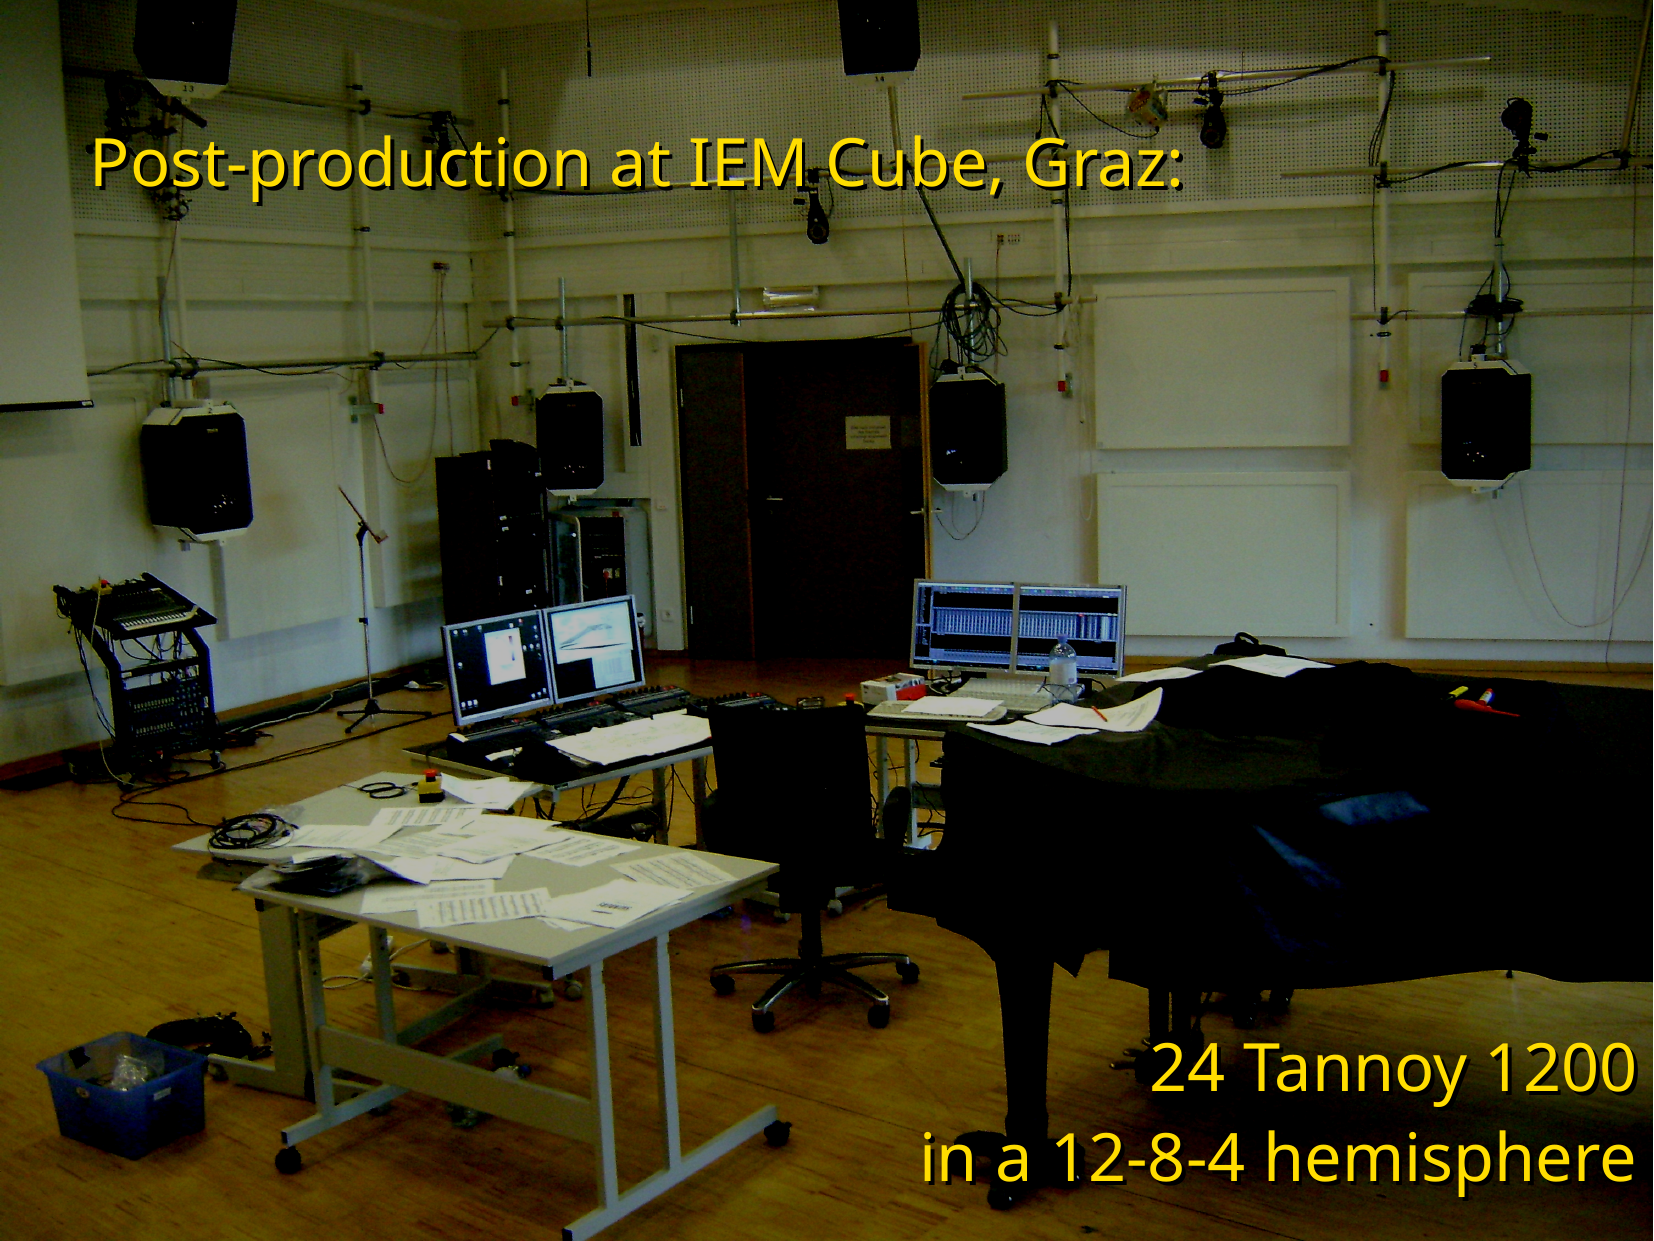

Post-production at IEM Cube, Graz:
24 Tannoy 1200
in a 12-8-4 hemisphere